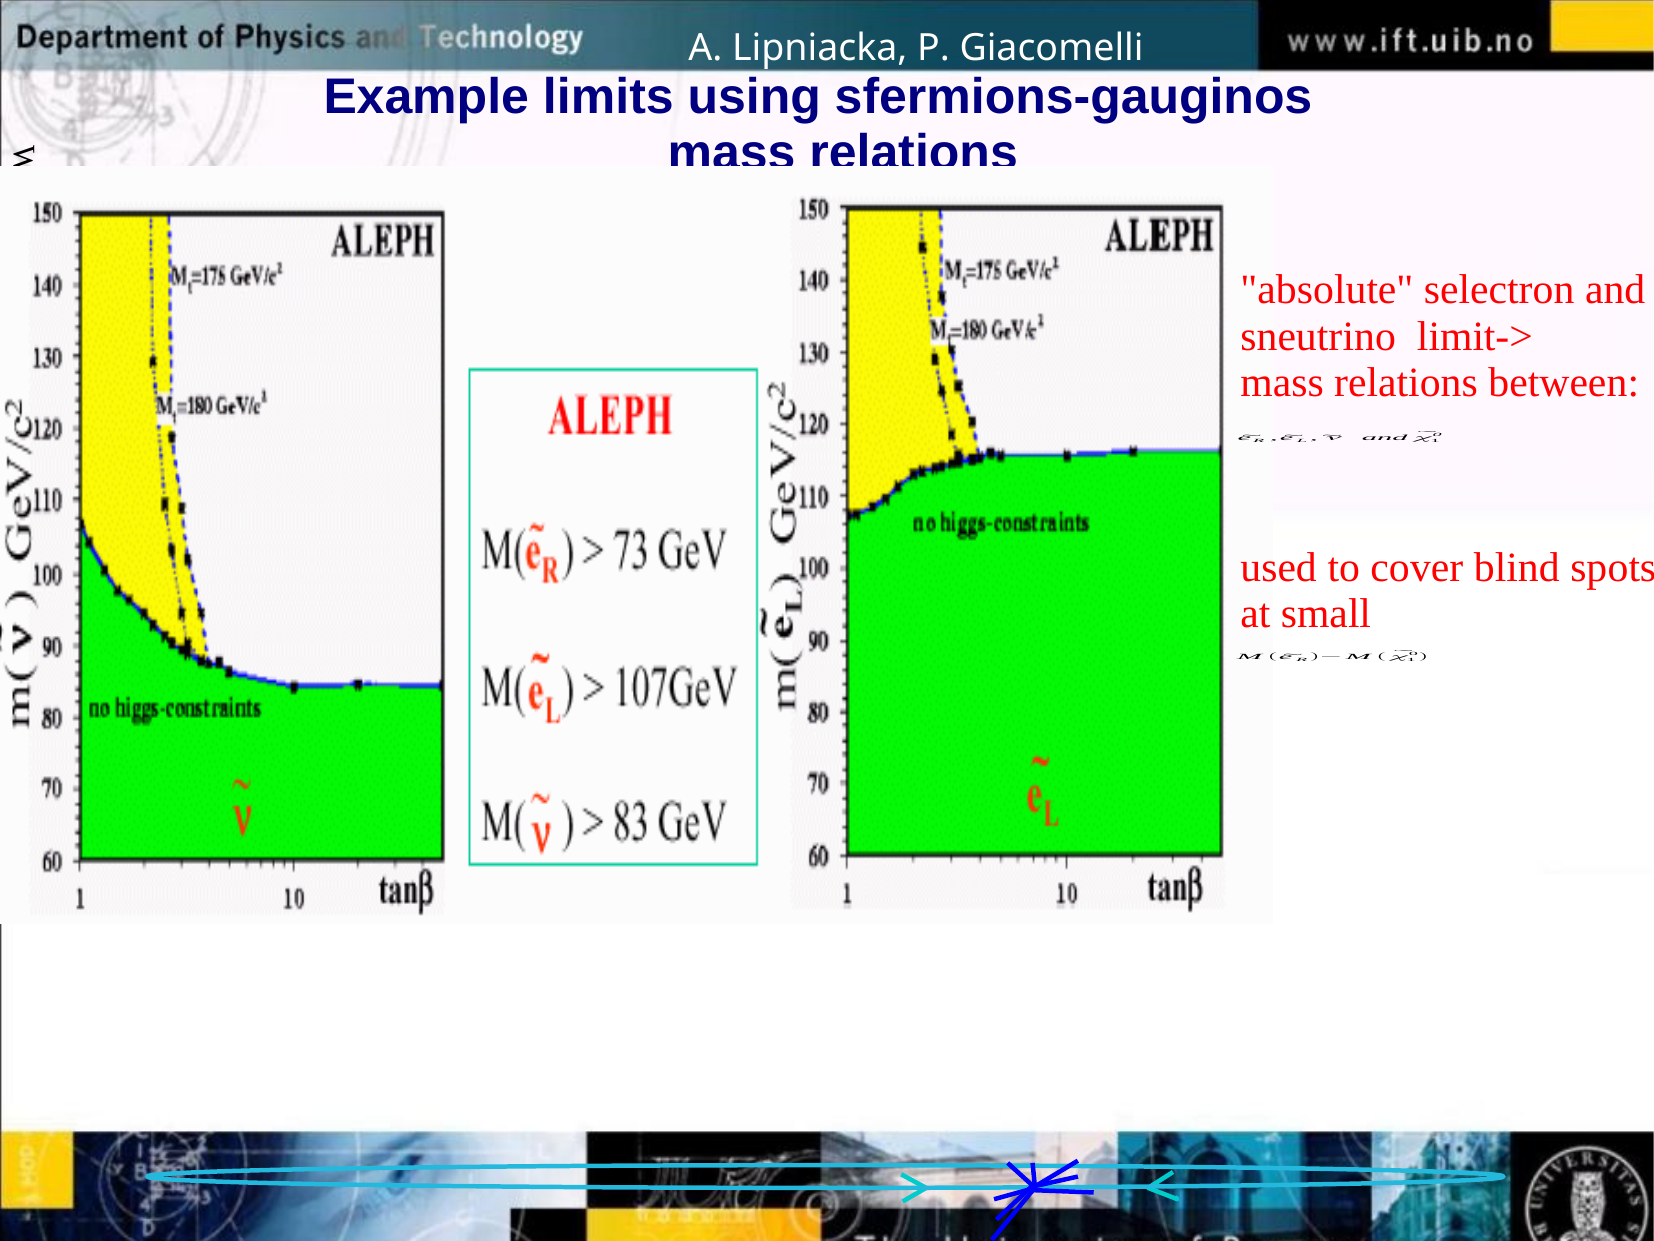

# Example limits using sfermions-gauginos mass relations
"absolute" selectron and
sneutrino limit->
mass relations between:
used to cover blind spots
at small